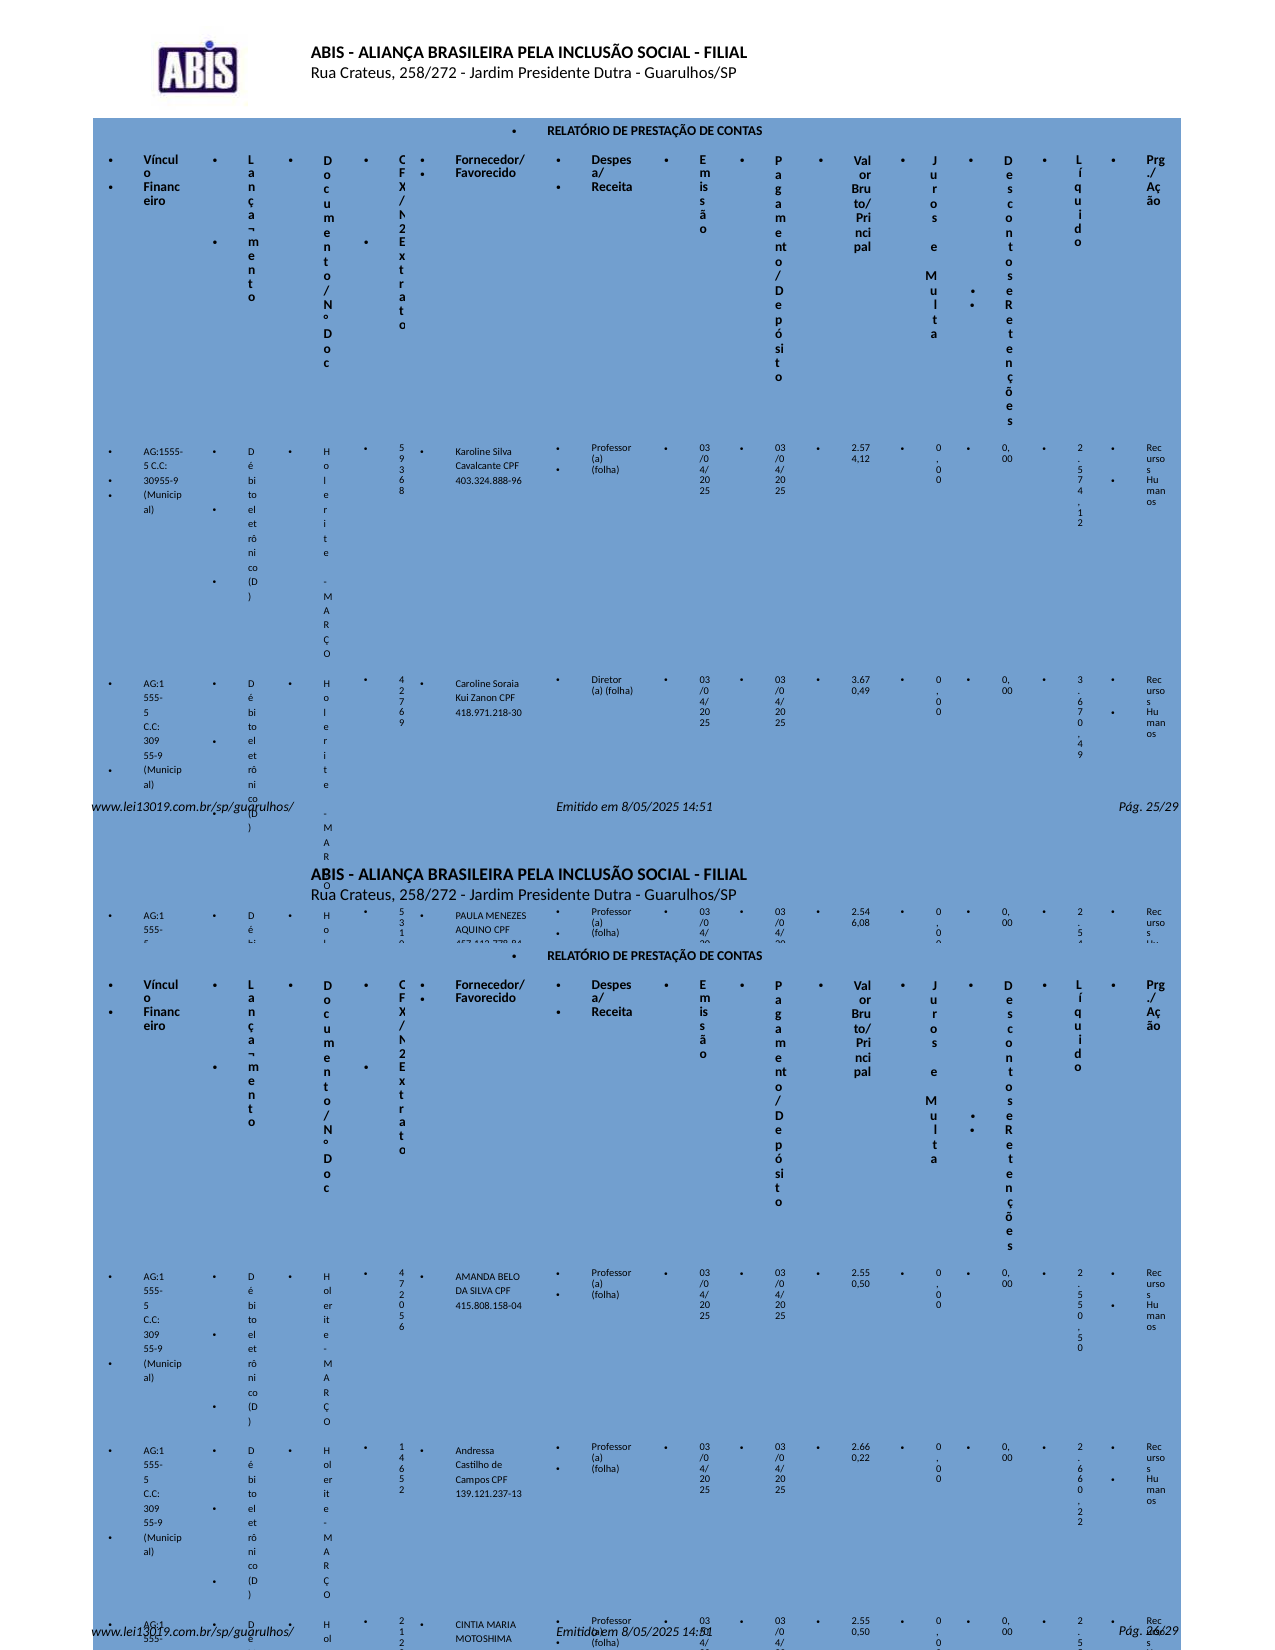

ABIS - ALIANÇA BRASILEIRA PELA INCLUSÃO SOCIAL - FILIAL
Rua Crateus, 258/272 - Jardim Presidente Dutra - Guarulhos/SP
| RELATÓRIO DE PRESTAÇÃO DE CONTAS | | | | | | | | | | | | |
| --- | --- | --- | --- | --- | --- | --- | --- | --- | --- | --- | --- | --- |
| Vínculo Financeiro | Lança¬ mento | Document o / N° Doc | OFX/N2 Extrato | Fornecedor/ Favorecido | Despesa/ Receita | Emissão | Pagamento / Depósito | Valor Bruto/ Principal | Juros e Multa | Descontos e Retenções | Líquido | Prg./Ação |
| AG:1555-5 C.C: 30955-9 (Municipal) | Débito eletrônico (D) | Holerite -MARÇO | 59368 | Karoline Silva Cavalcante CPF 403.324.888-96 | Professor(a) (folha) | 03/04/2025 | 03/04/2025 | 2.574,12 | 0,00 | 0,00 | 2.574,12 | Recursos Humanos |
| AG:1555-5 C.C: 30955-9 (Municipal) | Débito eletrônico (D) | Holerite -MARÇO | 42769 | Caroline Soraia Kui Zanon CPF 418.971.218-30 | Diretor (a) (folha) | 03/04/2025 | 03/04/2025 | 3.670,49 | 0,00 | 0,00 | 3.670,49 | Recursos Humanos |
| AG:1555-5 C.C: 30955-9 (Municipal) | Débito eletrônico (D) | Holerite -MARÇO | 53107 | PAULA MENEZES AQUINO CPF 457.113.778-84 | Professor(a) (folha) | 03/04/2025 | 03/04/2025 | 2.546,08 | 0,00 | 0,00 | 2.546,08 | Recursos Humanos |
| AG:1555-5 C.C: 30955-9 (Municipal) | Débito eletrônico (D) | Holerite -MARÇO | 53565 | Aline Gabrielle dos Santos CPF 473.591.328-94 | Professor(a) (folha) | 03/04/2025 | 03/04/2025 | 2.522,46 | 0,00 | 0,00 | 2.522,46 | Recursos Humanos |
| AG:1555-5 C.C: 30955-9 (Municipal) | Débito eletrônico (D) | Holerite -MARÇO | 53762 | Anastacia Luciana Pereira Silva CPF 276.086.878-86 | Auxiliar de Cozinha (folha) | 03/04/2025 | 03/04/2025 | 1.391,36 | 0,00 | 0,00 | 1.391,36 | Recursos Humanos |
| AG:1555-5 C.C: 30955-9 (Municipal) | Débito eletrônico (D) | Holerite -MARÇO | 57438 | TATIANE APARECIDA CANDIDO DA SILVA CPF 318.730.508-36 | Auxiliar de Limpeza (folha) | 03/04/2025 | 03/04/2025 | 1.426,77 | 0,00 | 0,00 | 1.426,77 | Recursos Humanos |
| AG:1555-5 C.C: 30955-9 (Municipal) | Débito eletrônico (D) | Holerite -MARÇO | 54205 | PRISCILA FREITAS GONÇALVES DE OLIVEIRA CPF 336.729.308-30 | Professor(a) (folha) | 03/04/2025 | 03/04/2025 | 2.553,61 | 0,00 | 0,00 | 2.553,61 | Recursos Humanos |
| AG:1555-5 C.C: 30955-9 (Municipal) | Débito eletrônico (D) | Holerite -MARÇO | 35794 | Raimunda Ferreira Santos CPF 185.878.588-07 | Professor(a) (folha) | 03/04/2025 | 03/04/2025 | 2.618,98 | 0,00 | 0,00 | 2.618,98 | Recursos Humanos |
| AG:1555-5 C.C: 30955-9 (Municipal) | Débito eletrônico (D) | Holerite -MARÇO | 35987 | Francisca Adilia Viana Lopes CPF 674.280.964-72 | Cozinheiro(a) (folha) | 03/04/2025 | 03/04/2025 | 1.603,72 | 0,00 | 0,00 | 1.603,72 | Recursos Humanos |
| AG:1555-5 C.C: 30955-9 (Municipal) | Débito eletrônico (D) | Holerite -MARÇO | 41254 | Clicia Ferreira Santos CPF 457.415.948-08 | Agente Escolar (folha) | 03/04/2025 | 03/04/2025 | 1.776,80 | 0,00 | 0,00 | 1.776,80 | Recursos Humanos |
| AG:1555-5 C.C: 30955-9 (Municipal) | Débito eletrônico (D) | Holerite -MARÇO | 44590 | ADRIANA BISETTO TEIXEIRA CPF 368.008.268-12 | Professor(a) (folha) | 03/04/2025 | 03/04/2025 | 2.618,98 | 0,00 | 0,00 | 2.618,98 | Recursos Humanos |
www.lei13019.com.br/sp/guarulhos/
Emitido em 8/05/2025 14:51
Pág. 25/29
ABIS - ALIANÇA BRASILEIRA PELA INCLUSÃO SOCIAL - FILIAL
Rua Crateus, 258/272 - Jardim Presidente Dutra - Guarulhos/SP
| RELATÓRIO DE PRESTAÇÃO DE CONTAS | | | | | | | | | | | | |
| --- | --- | --- | --- | --- | --- | --- | --- | --- | --- | --- | --- | --- |
| Vínculo Financeiro | Lança¬ mento | Document o / N° Doc | OFX/N2 Extrato | Fornecedor/ Favorecido | Despesa/ Receita | Emissão | Pagamento / Depósito | Valor Bruto/ Principal | Juros e Multa | Descontos e Retenções | Líquido | Prg./Ação |
| AG:1555-5 C.C: 30955-9 (Municipal) | Débito eletrônico (D) | Holerite -MARÇO | 472056 | AMANDA BELO DA SILVA CPF 415.808.158-04 | Professor(a) (folha) | 03/04/2025 | 03/04/2025 | 2.550,50 | 0,00 | 0,00 | 2.550,50 | Recursos Humanos |
| AG:1555-5 C.C: 30955-9 (Municipal) | Débito eletrônico (D) | Holerite -MARÇO | 14652 | Andressa Castilho de Campos CPF 139.121.237-13 | Professor(a) (folha) | 03/04/2025 | 03/04/2025 | 2.660,22 | 0,00 | 0,00 | 2.660,22 | Recursos Humanos |
| AG:1555-5 C.C: 30955-9 (Municipal) | Débito eletrônico (D) | Holerite -MARÇO | 21222 | CINTIA MARIA MOTOSHIMA SOARES CPF 468.484.888-44 | Professor(a) (folha) | 03/04/2025 | 03/04/2025 | 2.550,50 | 0,00 | 0,00 | 2.550,50 | Recursos Humanos |
| AG:1555-5 C.C: 30955-9 (Municipal) | Débito eletrônico (D) | Holerite -MARÇO | 21404 | SUHAILA SALEM FACCIO CPF 484.993.218-52 | Professor(a) (folha) | 03/04/2025 | 03/04/2025 | 2.546,08 | 0,00 | 0,00 | 2.546,08 | Recursos Humanos |
| AG:1555-5 C.C: 30955-9 (Municipal) | Débito eletrônico (D) | Nota Fiscal/DANF E - 14919 | 40401 | GUARUOFFICE COMERCIO DE MATERIAIS PARA ESCRITORIO LTDA CNPJ 17.846.435/0001-54 | Materiais Didaticos e Pedagógicos | 04/04/2025 | 04/04/2025 | 709,10 | 0,00 | 0,00 | 709,10 | Custos Indiretos |
| AG:1555-5 C.C: 30955-9 (Municipal) | Débito eletrônico (D) | Recibo -MARÇO | 40402 | RG MÓVEIS EIRELI CNPJ 18.612.354/0001-52 | Locação de Imóveis PJ | 04/04/2025 | 04/04/2025 | 9.449,48 | 0,00 | 0,00 | 9.449,48 | Locação |
| AG:1555-5 C.C: 30955-9 (Municipal) | Repasse(C) | - 72998 | 72998 | Prefeitura de Guarulhos CNPJ 46.319.000/0001-50 | | 07/04/2025 | 07/04/2025 | 177.922,34 | 0,00 | 0,00 | 177.922,34 | |
| AG:1555-5 C.C: 30955-9 (Municipal) | Débito eletrônico (D) | Nota fiscal de serviços - 16850 | 40901 | VIDAS REAIS CENTRO DE SOLUCOES ADMINISTRATIVAS LTDA CNPJ 43.903.919/0001-06 | Exames Clínicos e Laboratoriais PJ | 10/04/2025 | 09/04/2025 | 1.376,00 | 0,00 | 0,00 | 1.376,00 | Custos Indiretos |
| AG:1555-5 C.C: 30955-9 (Municipal) | Débito eletrônico (D) | Nota fiscal de serviços - 190294 | 40902 | DIXI VEXT COMERCIO DE EQUIPAMENTOS ELETRONICOS E SISTEMAS LTDA CNPJ 15.077.663/0002-62 | Manutenção de Softwares e Hardwares | 25/03/2025 | 09/04/2025 | 145,90 | 0,00 | 0,00 | 145,90 | Custos Indiretos |
Pág. 26/29
www.lei13019.com.br/sp/guarulhos/
Emitido em 8/05/2025 14:51